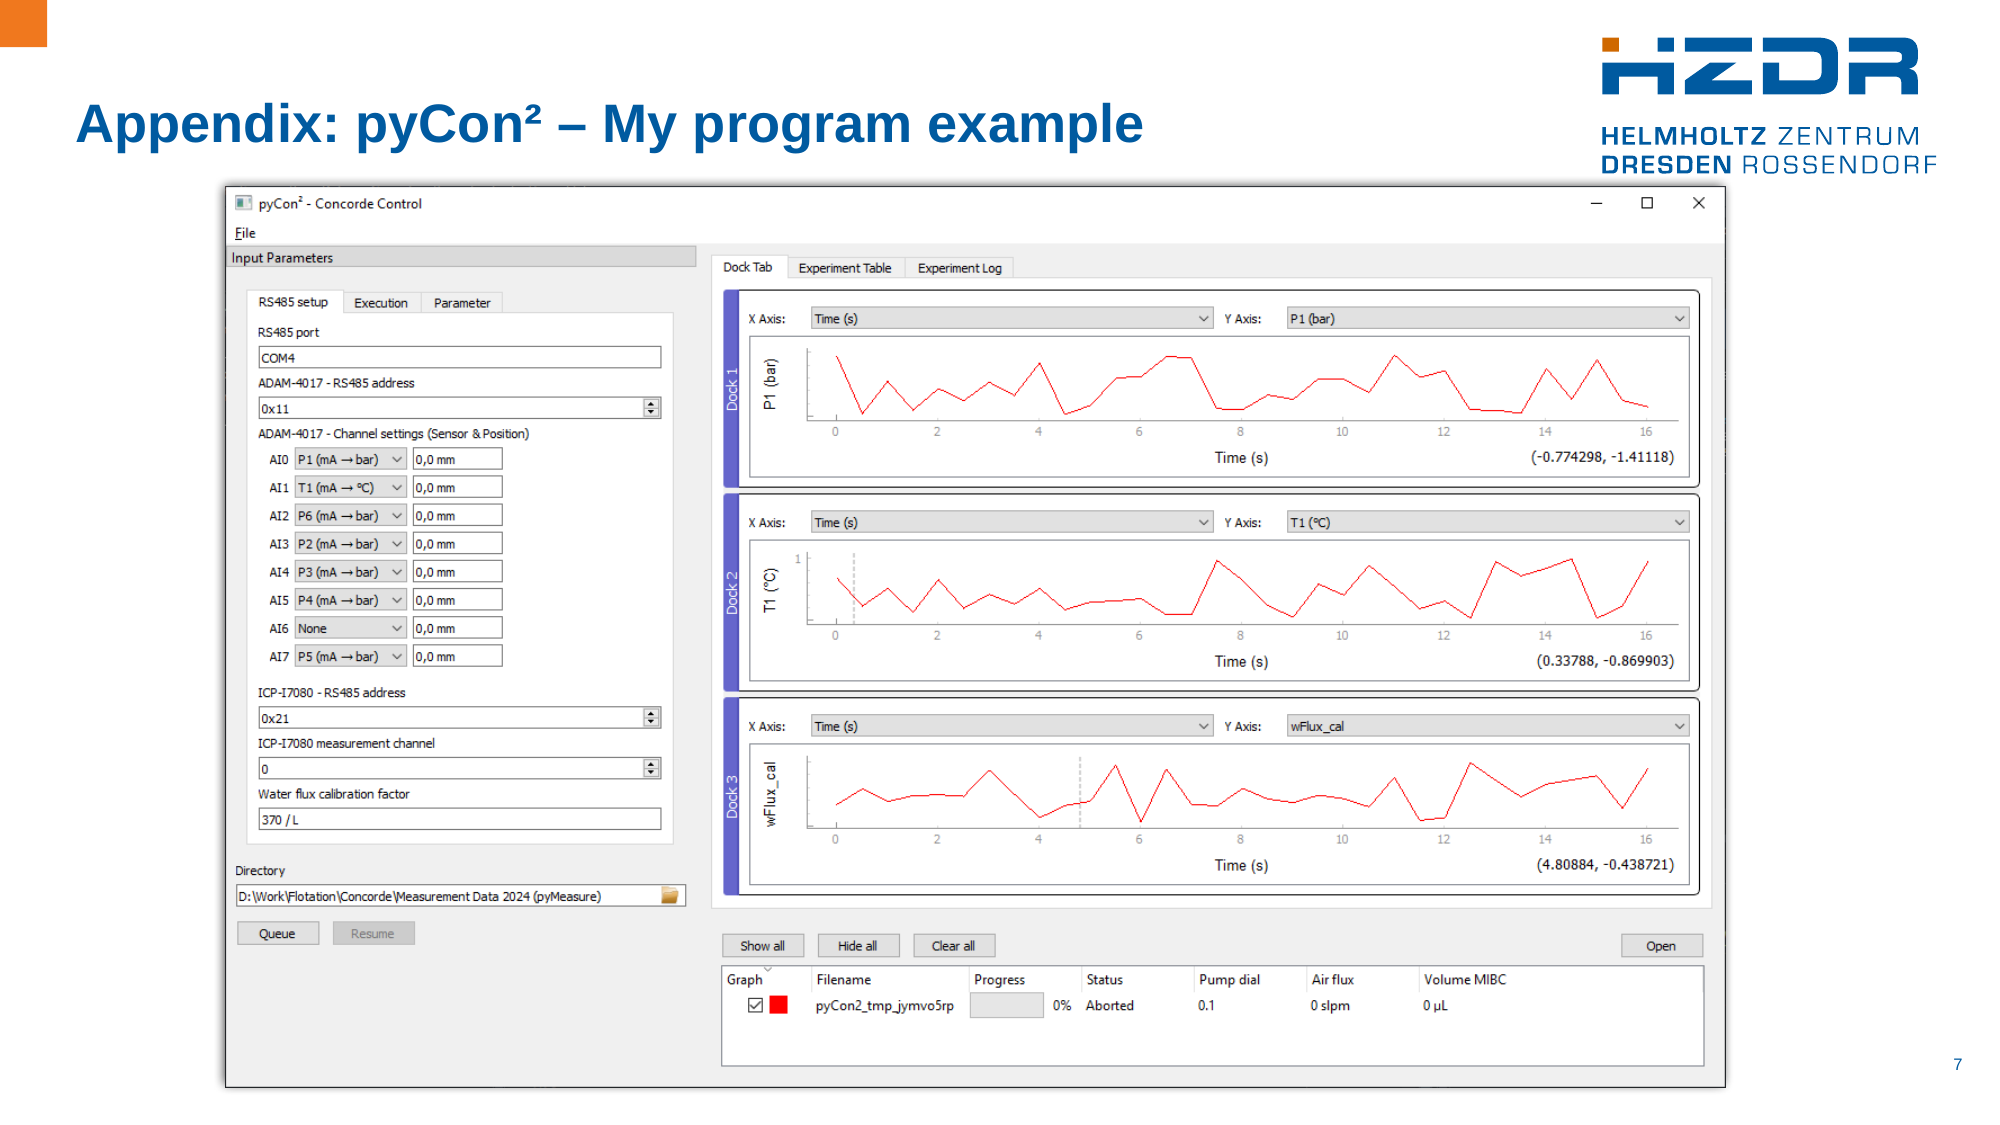

# Appendix: pyCon² – My program example